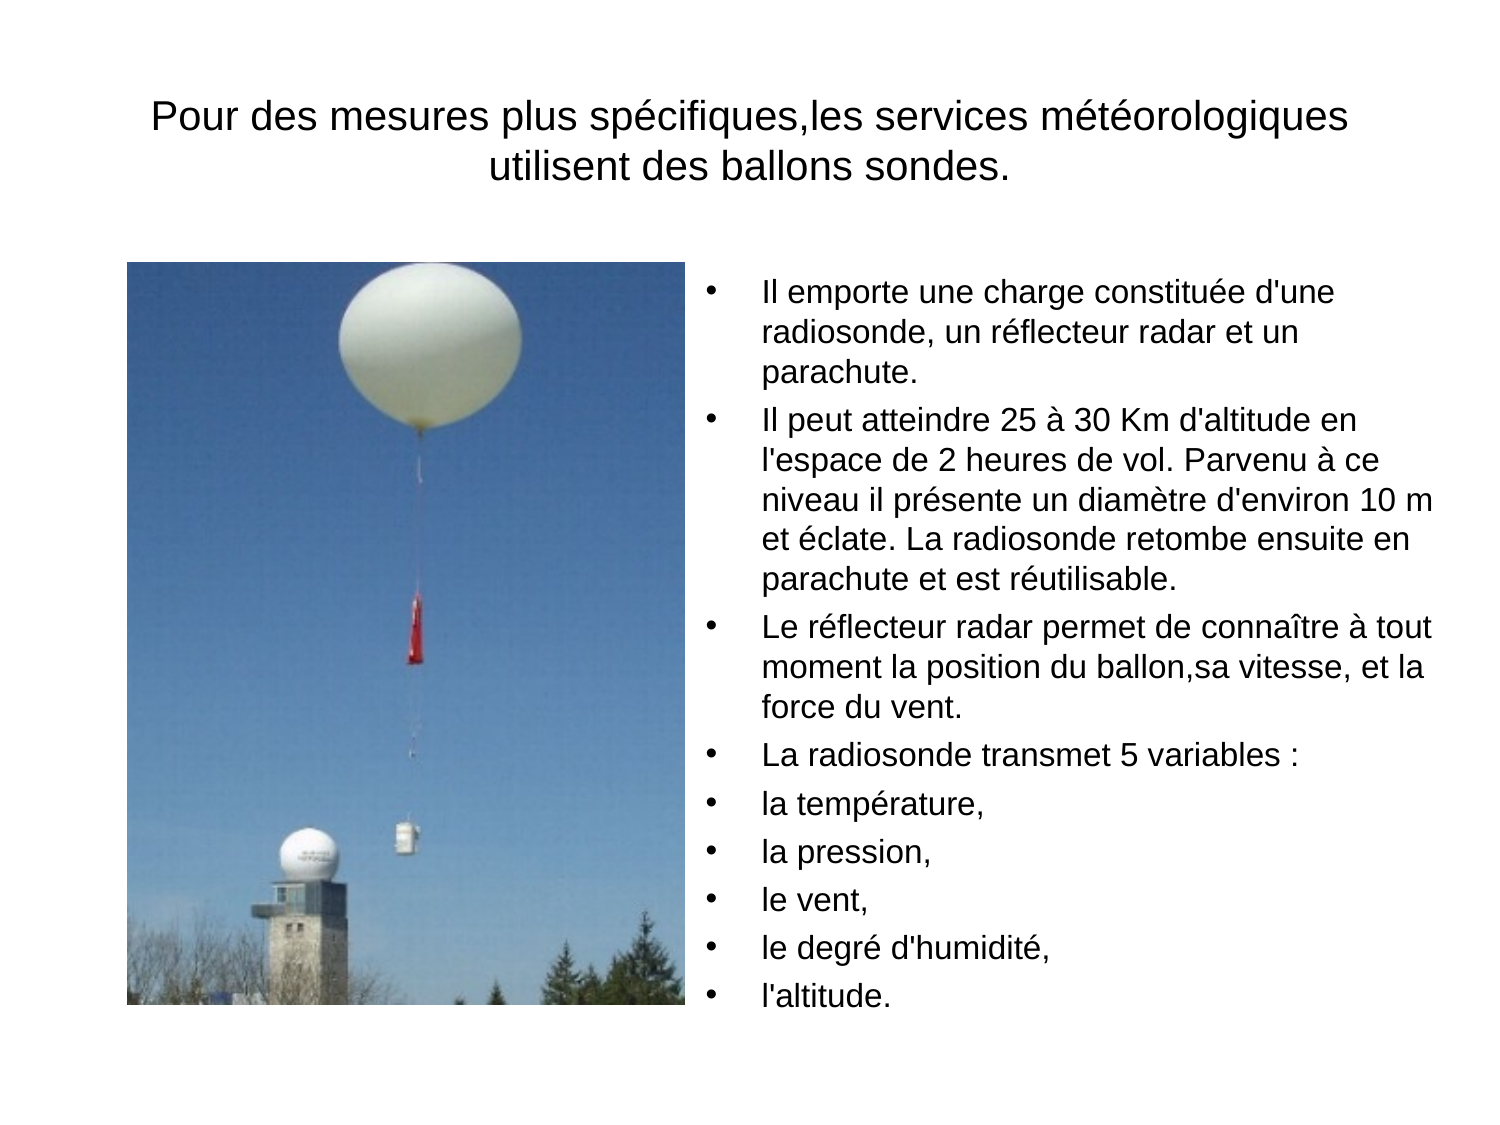

# Pour des mesures plus spécifiques,les services météorologiques utilisent des ballons sondes.
Il emporte une charge constituée d'une radiosonde, un réflecteur radar et un parachute.
Il peut atteindre 25 à 30 Km d'altitude en l'espace de 2 heures de vol. Parvenu à ce niveau il présente un diamètre d'environ 10 m et éclate. La radiosonde retombe ensuite en parachute et est réutilisable.
Le réflecteur radar permet de connaître à tout moment la position du ballon,sa vitesse, et la force du vent.
La radiosonde transmet 5 variables :
la température,
la pression,
le vent,
le degré d'humidité,
l'altitude.